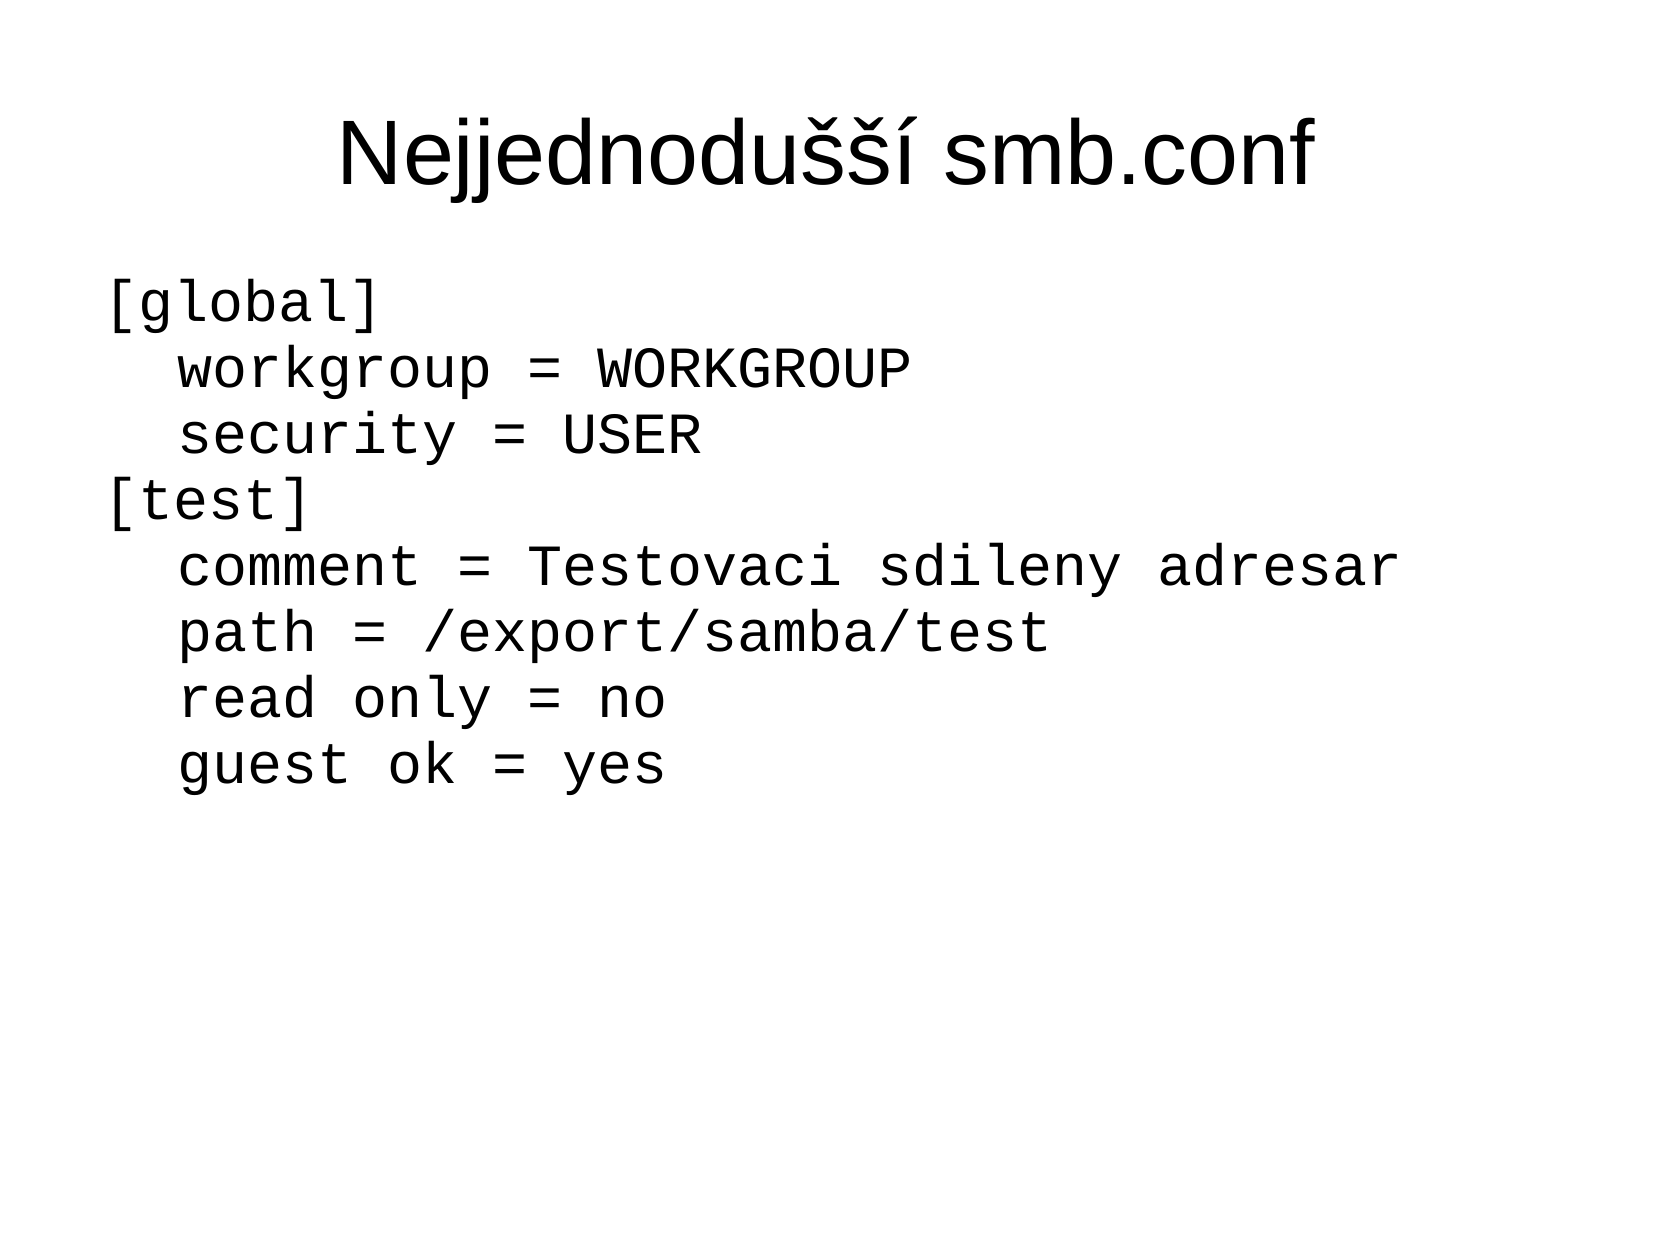

# Nejjednodušší smb.conf
[global]
	workgroup = WORKGROUP
	security = USER
[test]
	comment = Testovaci sdileny adresar
	path = /export/samba/test
	read only = no
	guest ok = yes